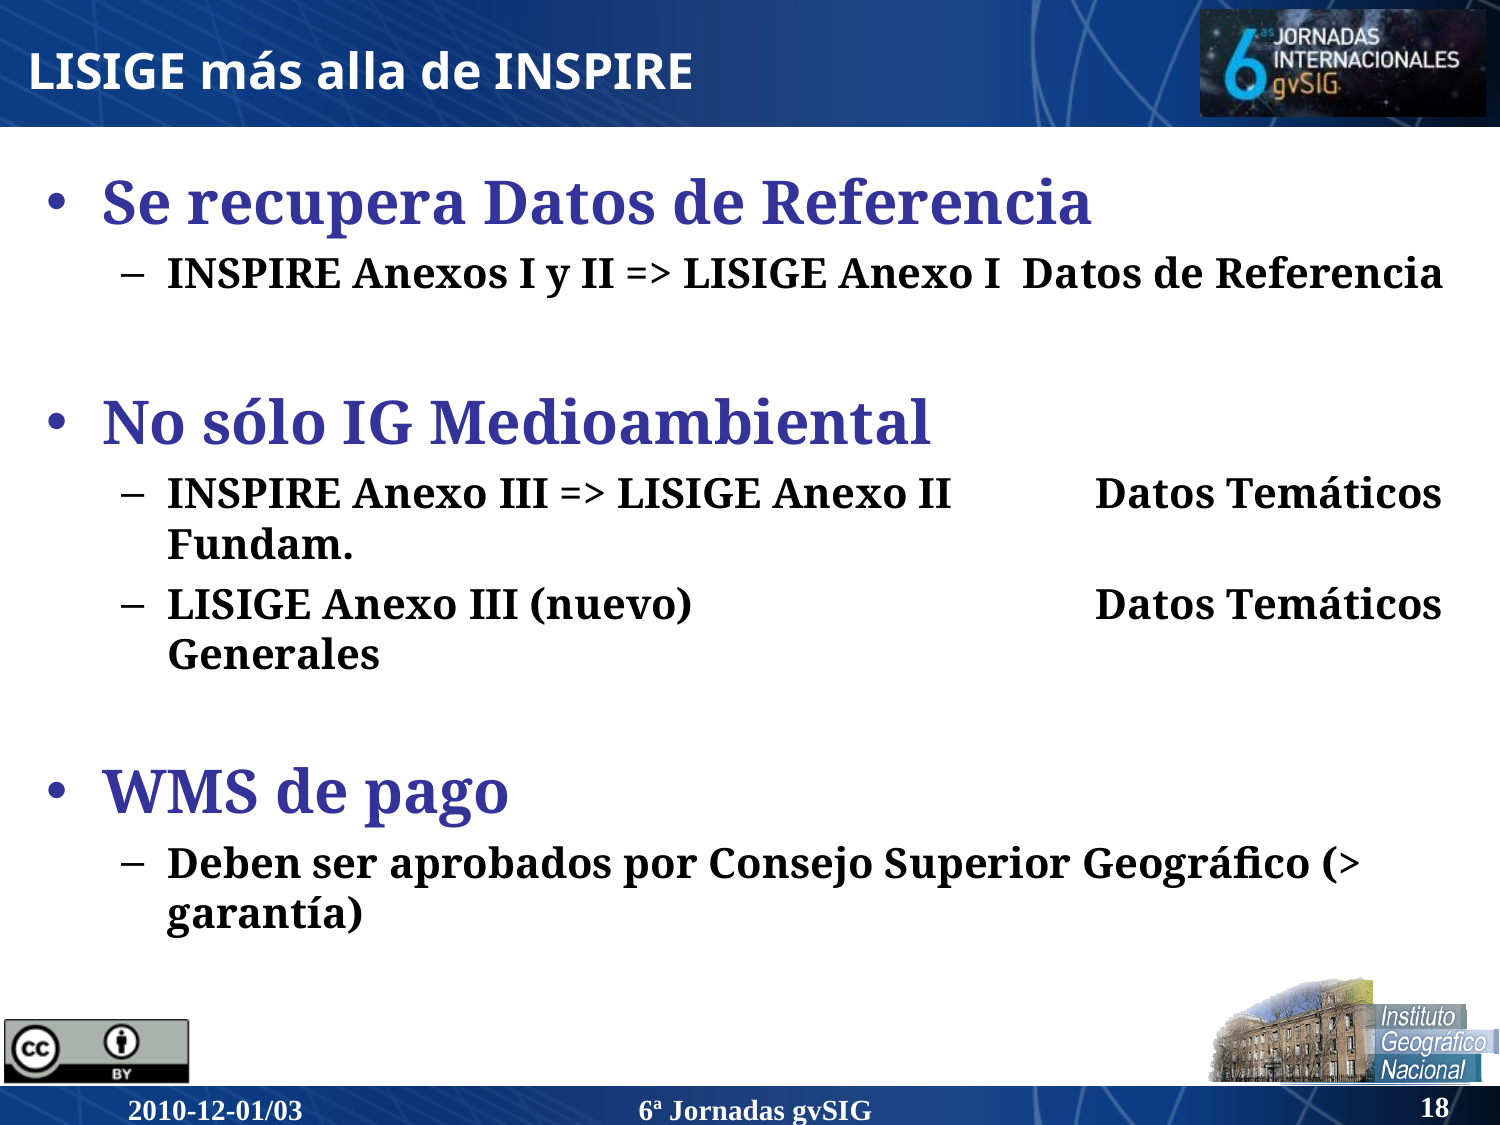

# LISIGE más alla de INSPIRE
Se recupera Datos de Referencia
INSPIRE Anexos I y II => LISIGE Anexo I Datos de Referencia
No sólo IG Medioambiental
INSPIRE Anexo III => LISIGE Anexo II	Datos Temáticos Fundam.
LISIGE Anexo III (nuevo)			Datos Temáticos Generales
WMS de pago
Deben ser aprobados por Consejo Superior Geográfico (> garantía)